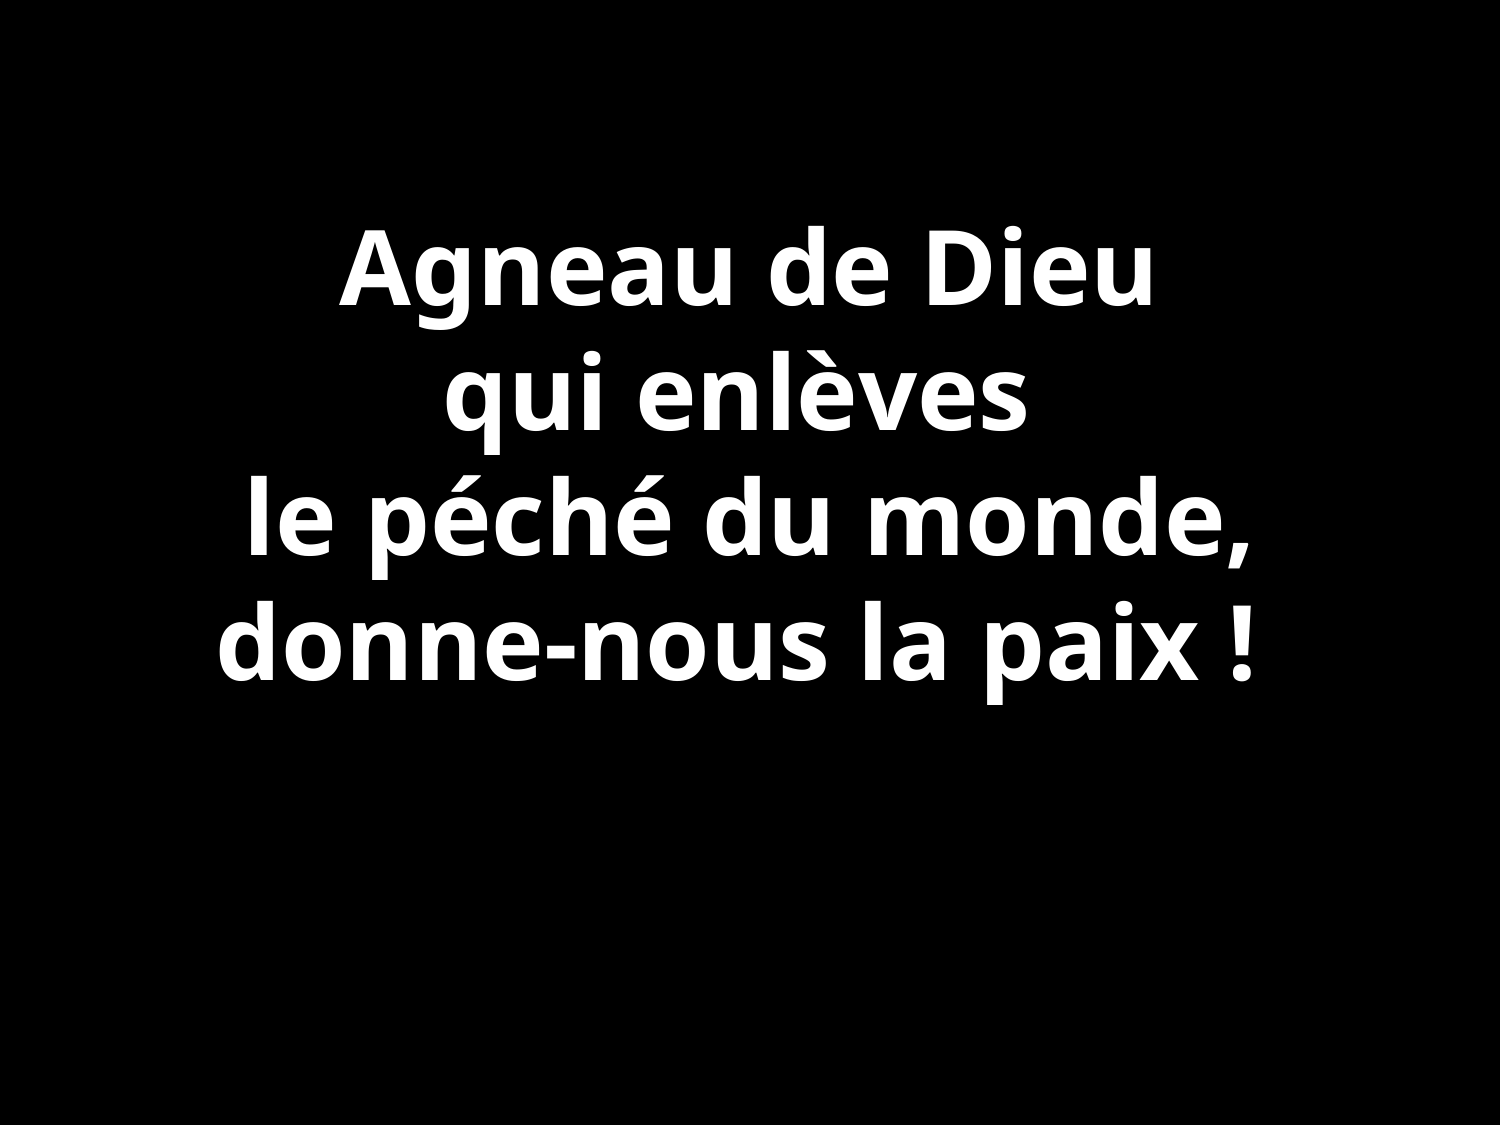

Agneau de Dieu
qui enlèves
le péché du monde,
donne-nous la paix !